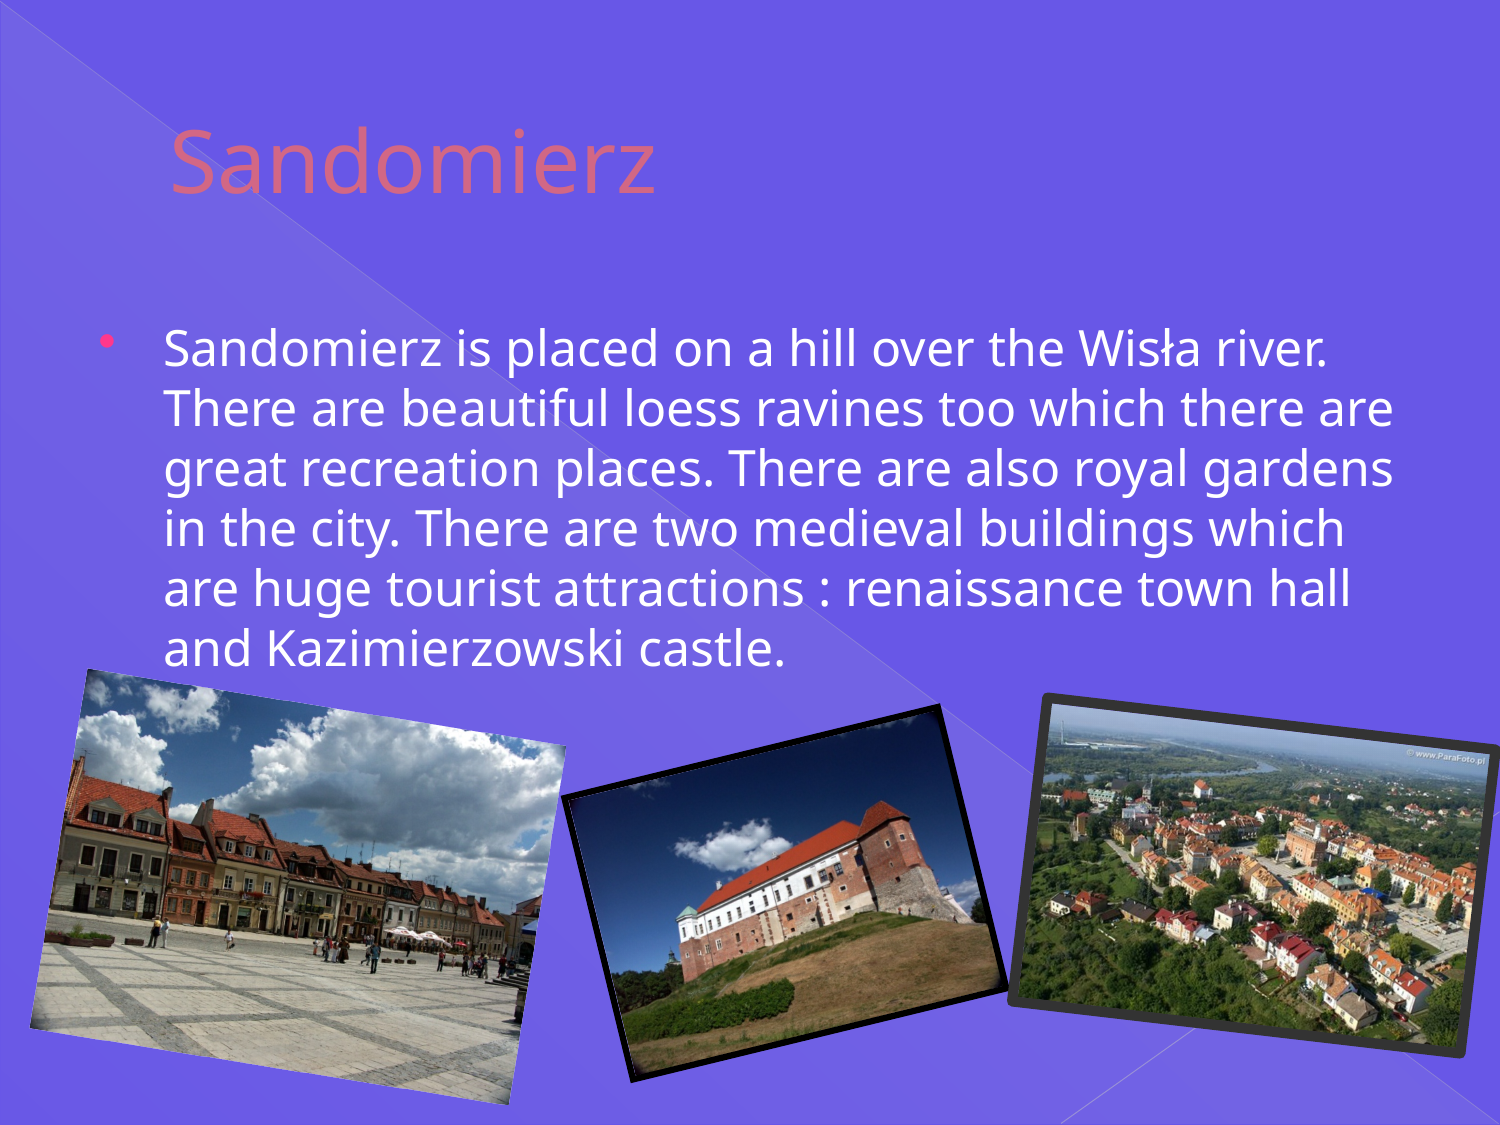

# Sandomierz
Sandomierz is placed on a hill over the Wisła river. There are beautiful loess ravines too which there are great recreation places. There are also royal gardens in the city. There are two medieval buildings which are huge tourist attractions : renaissance town hall and Kazimierzowski castle.